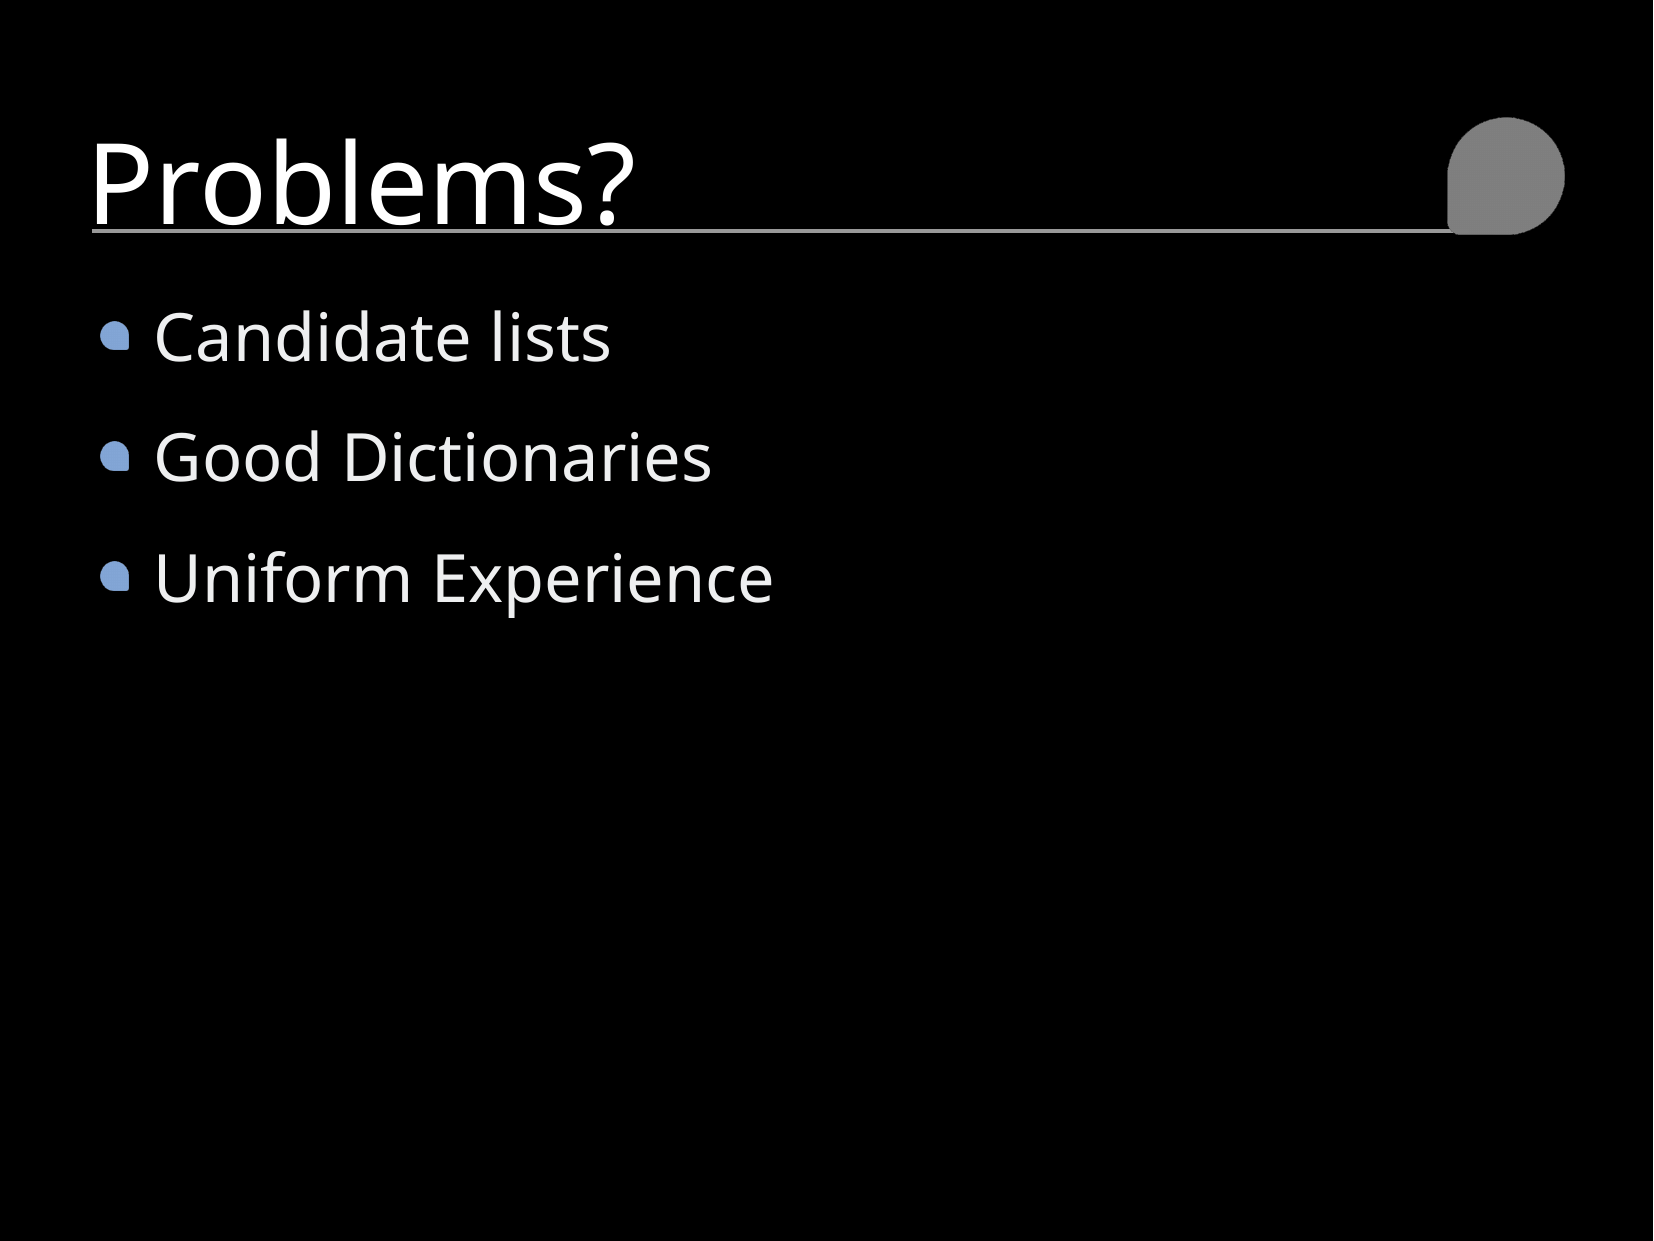

# Problems?
Candidate lists
Good Dictionaries
Uniform Experience